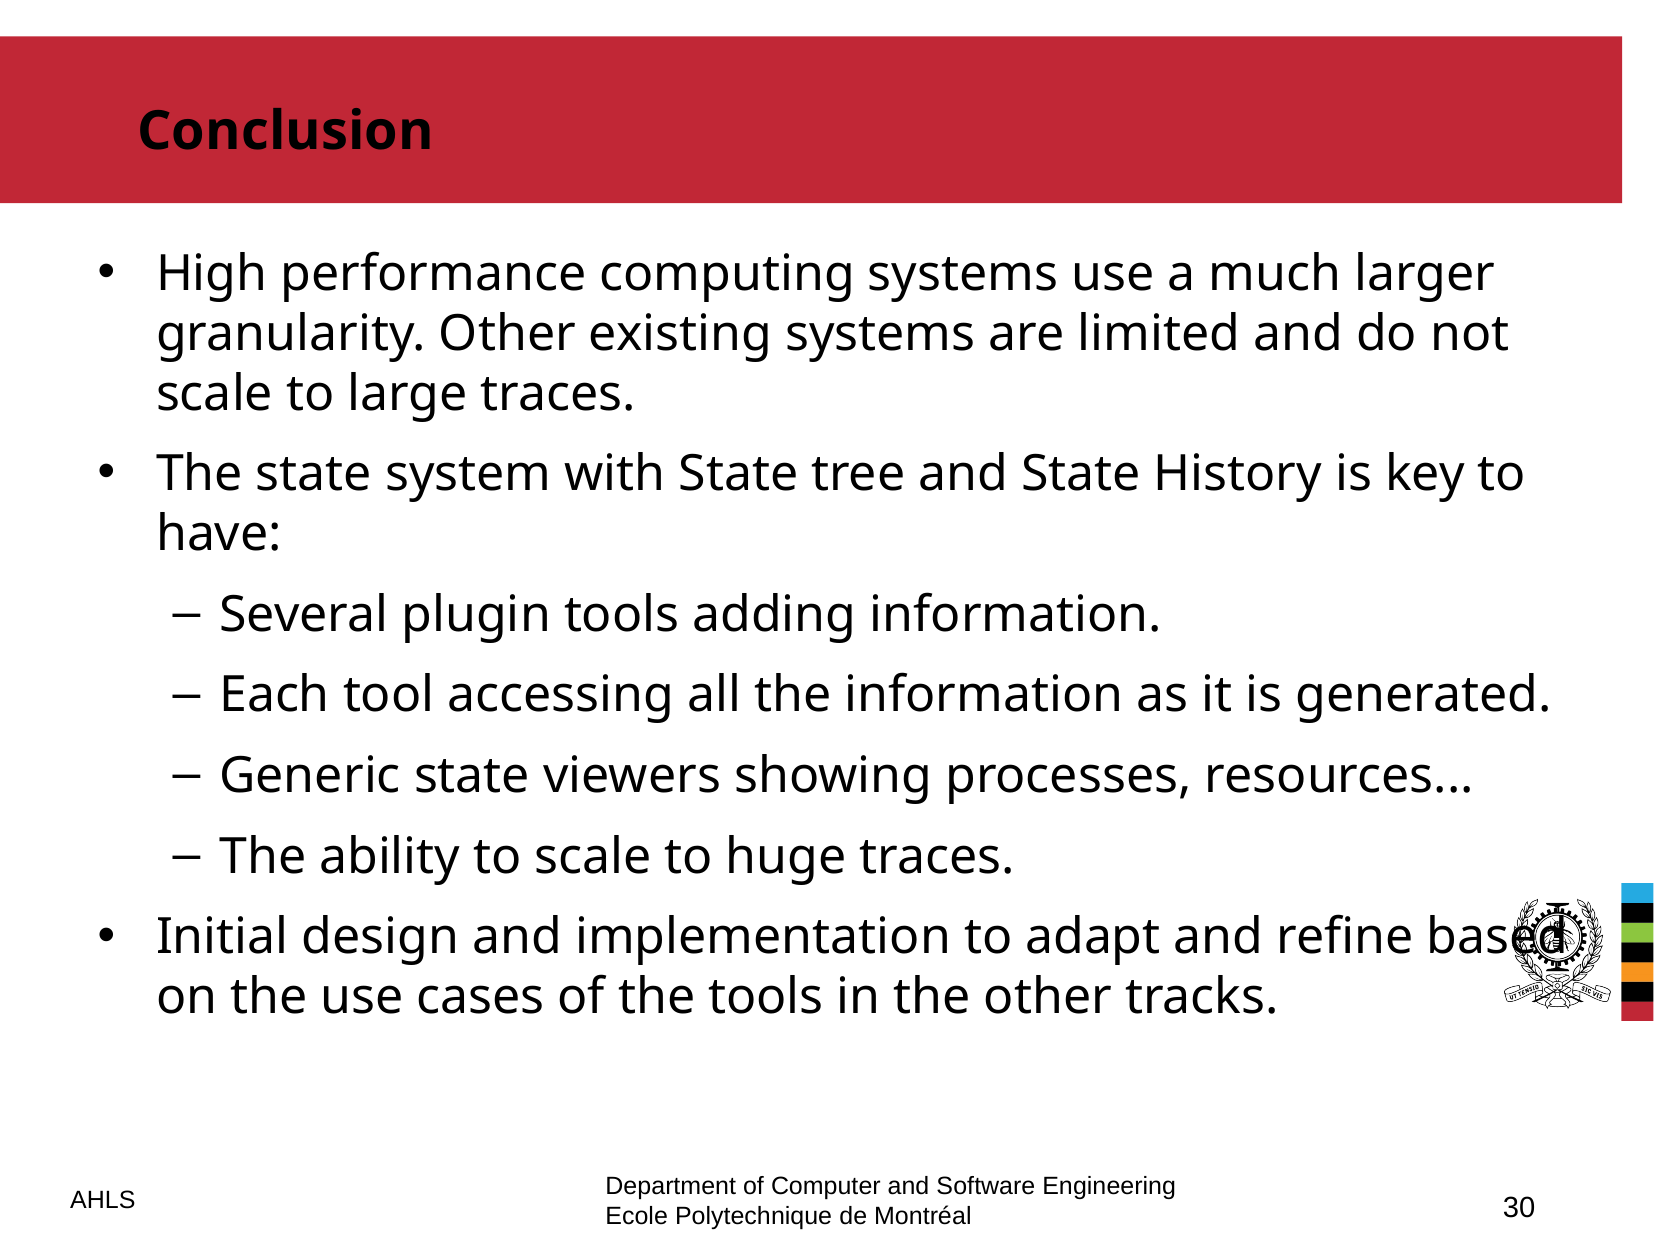

# Conclusion
High performance computing systems use a much larger granularity. Other existing systems are limited and do not scale to large traces.
The state system with State tree and State History is key to have:
Several plugin tools adding information.
Each tool accessing all the information as it is generated.
Generic state viewers showing processes, resources...
The ability to scale to huge traces.
Initial design and implementation to adapt and refine based on the use cases of the tools in the other tracks.